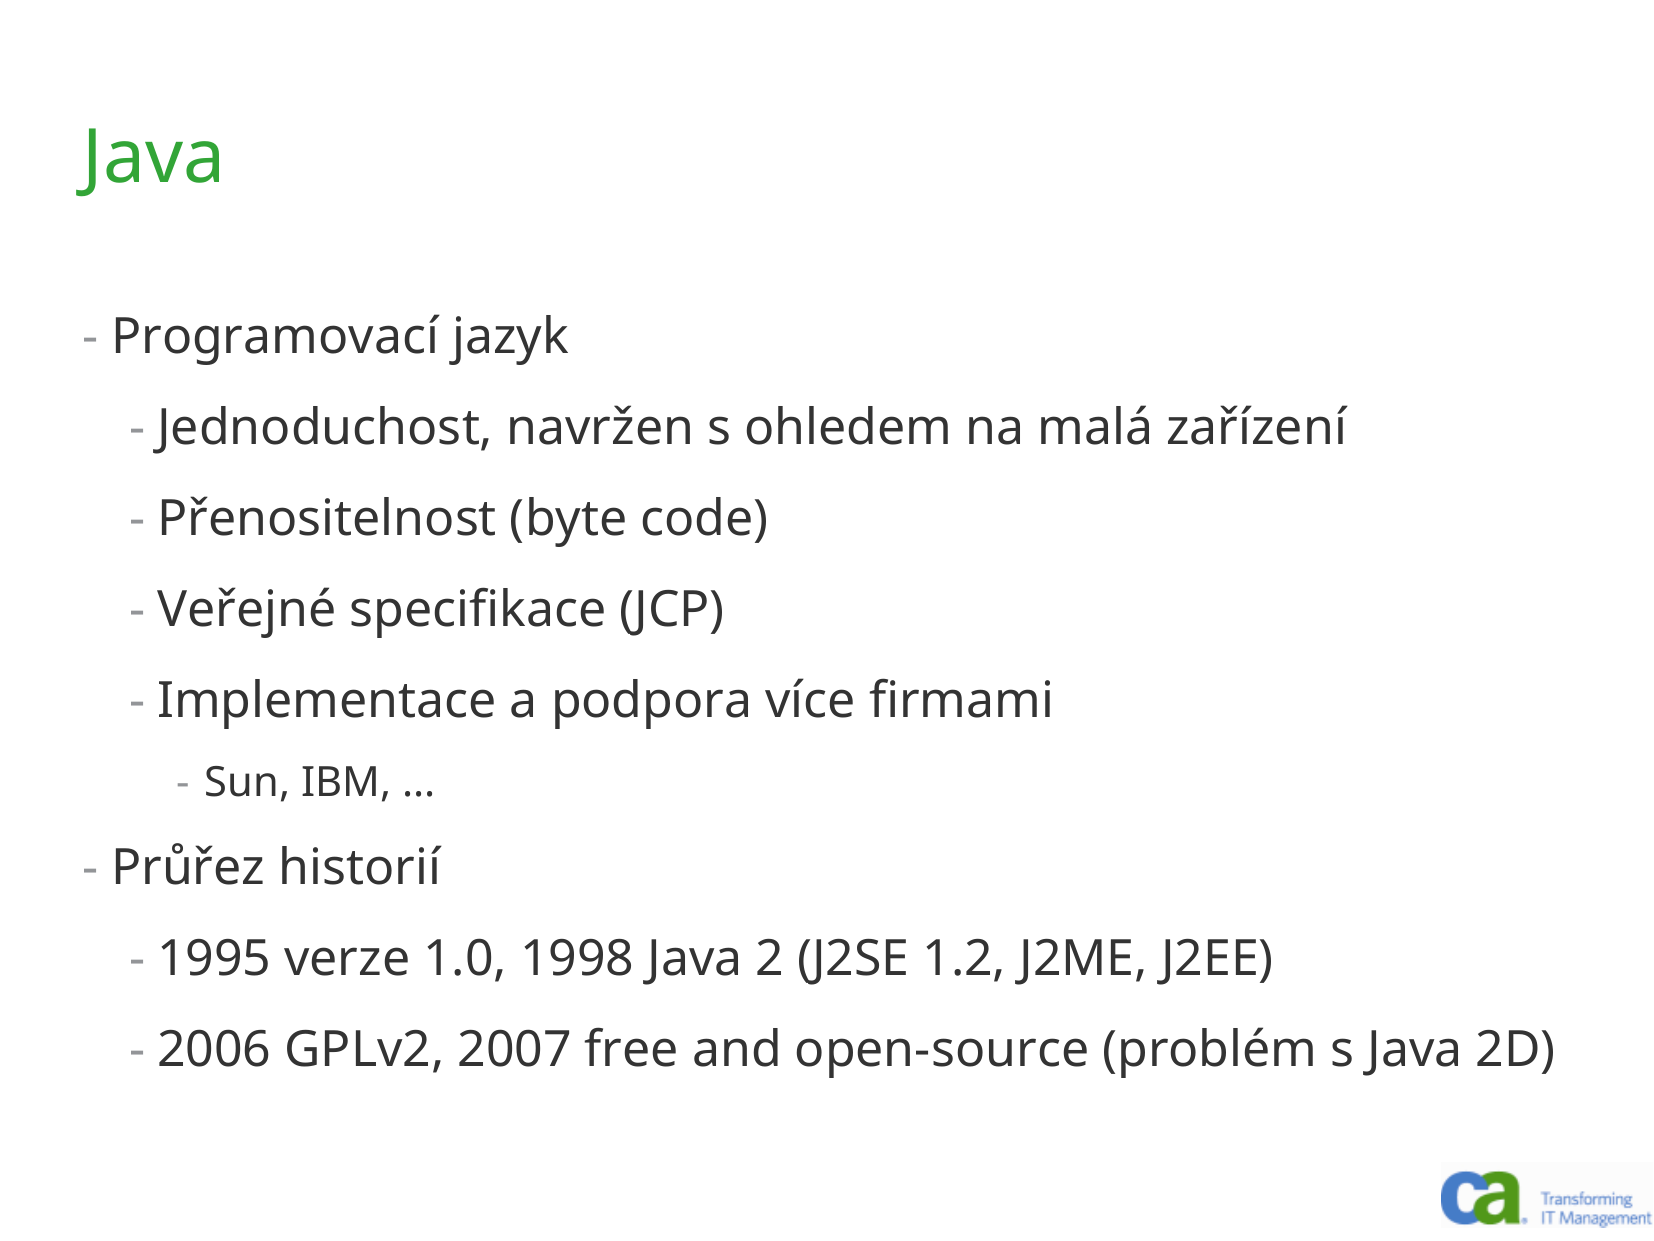

# Java
Programovací jazyk
Jednoduchost, navržen s ohledem na malá zařízení
Přenositelnost (byte code)
Veřejné specifikace (JCP)
Implementace a podpora více firmami
Sun, IBM, ...
Průřez historií
1995 verze 1.0, 1998 Java 2 (J2SE 1.2, J2ME, J2EE)
2006 GPLv2, 2007 free and open-source (problém s Java 2D)